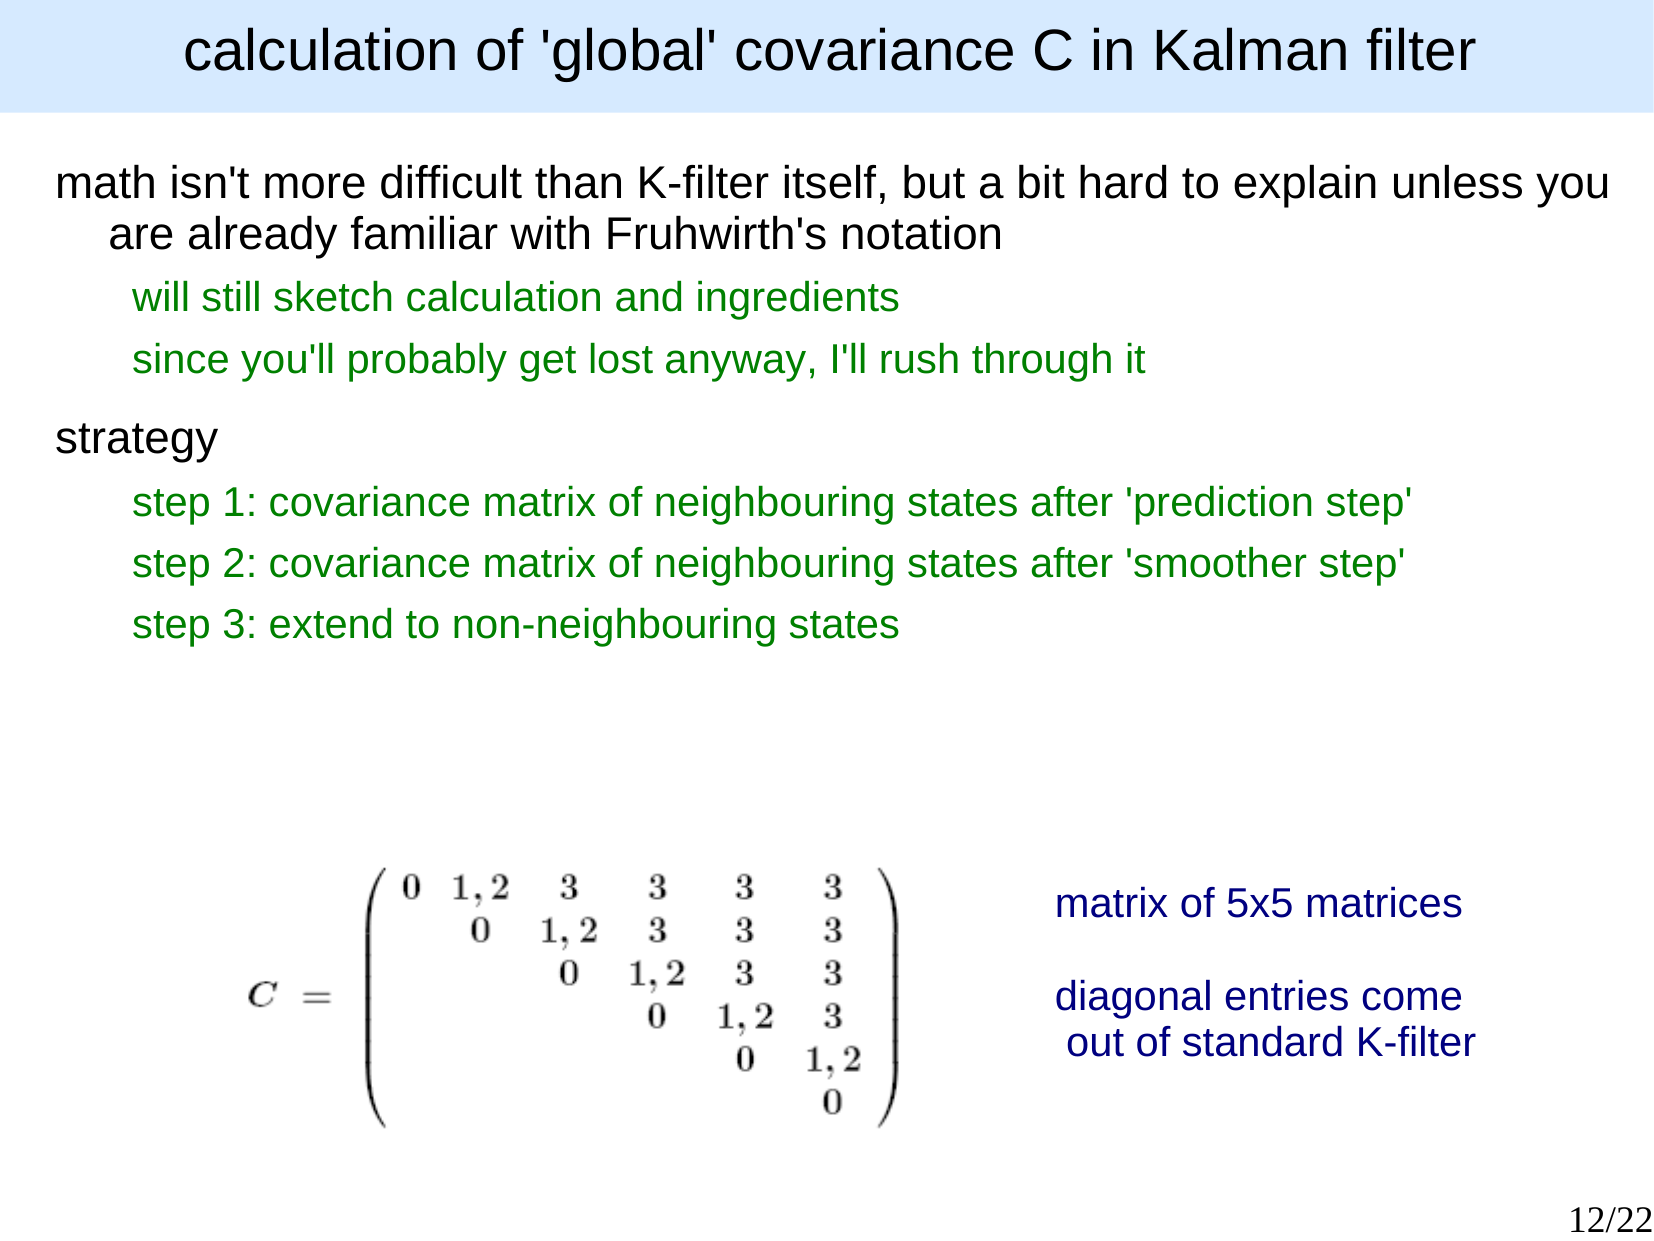

# calculation of 'global' covariance C in Kalman filter
math isn't more difficult than K-filter itself, but a bit hard to explain unless you are already familiar with Fruhwirth's notation
will still sketch calculation and ingredients
since you'll probably get lost anyway, I'll rush through it
strategy
step 1: covariance matrix of neighbouring states after 'prediction step'
step 2: covariance matrix of neighbouring states after 'smoother step'
step 3: extend to non-neighbouring states
 matrix of 5x5 matrices
 diagonal entries come out of standard K-filter
12